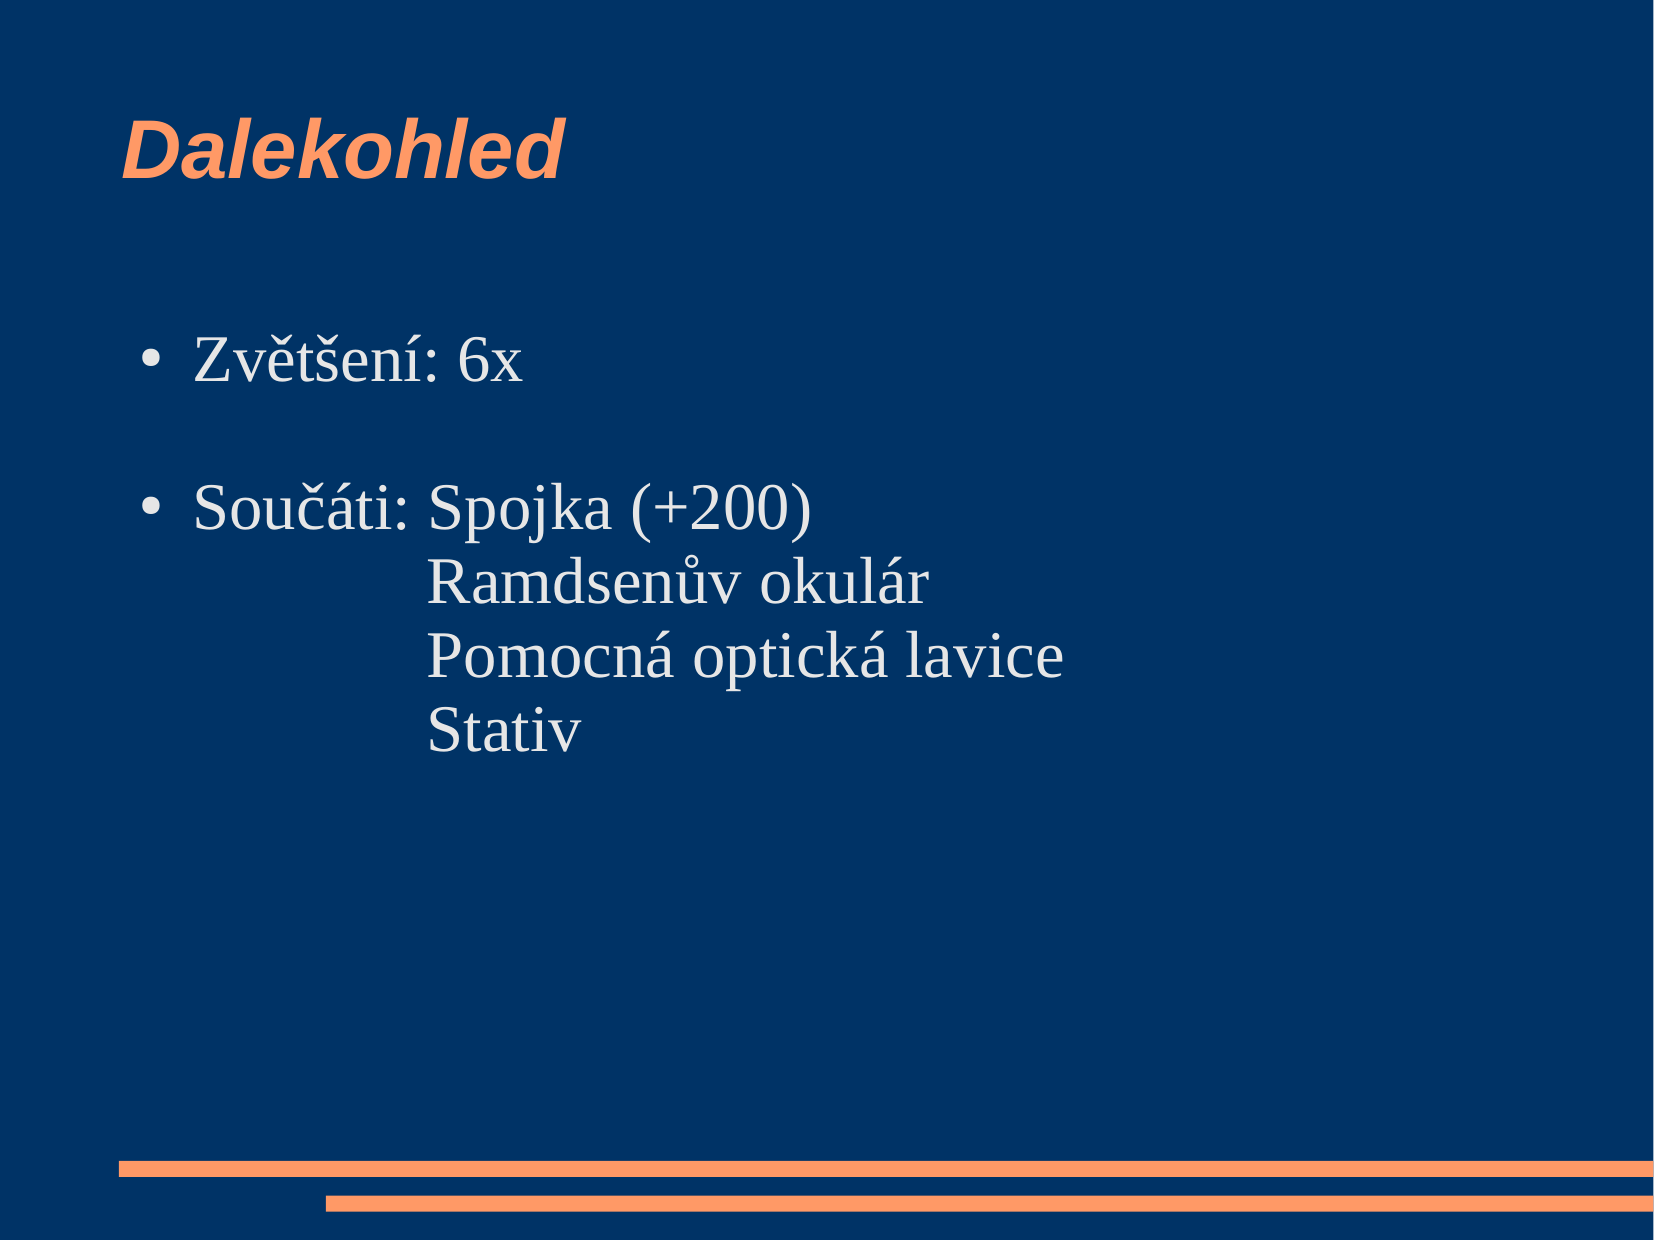

# Dalekohled
Zvětšení: 6x
Součáti: Spojka (+200)
 Ramdsenův okulár
 Pomocná optická lavice
 Stativ